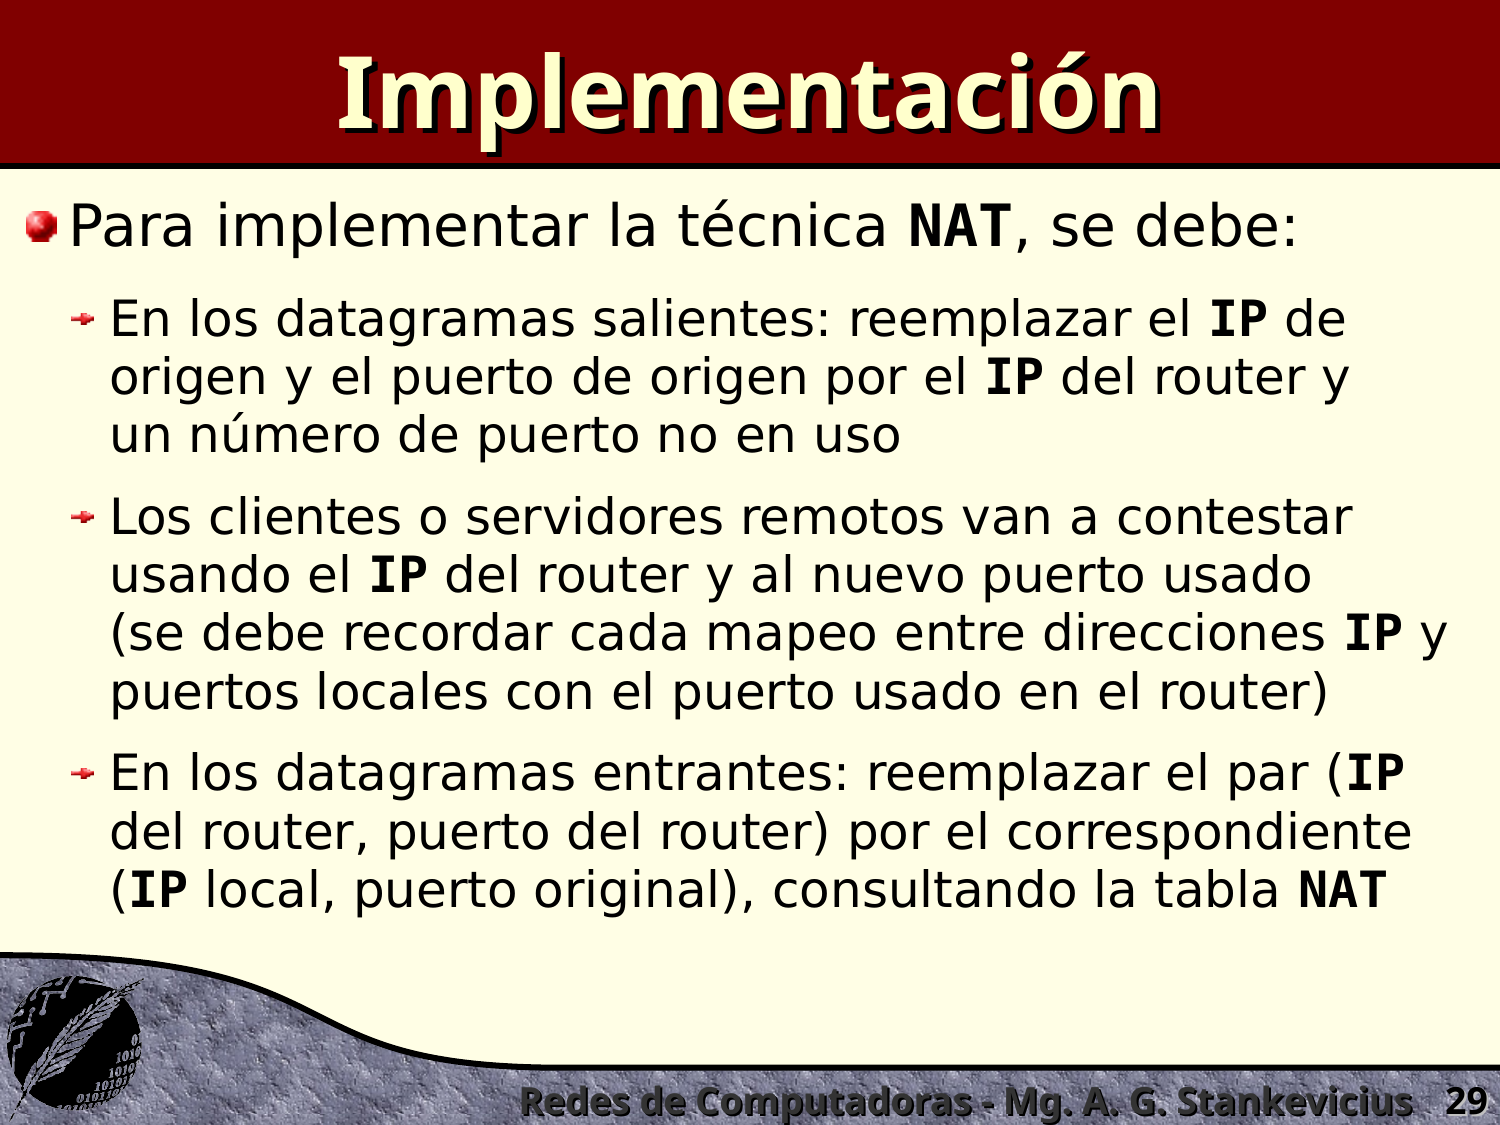

# Implementación
Para implementar la técnica NAT, se debe:
En los datagramas salientes: reemplazar el IP de origen y el puerto de origen por el IP del router y
un número de puerto no en uso
Los clientes o servidores remotos van a contestar usando el IP del router y al nuevo puerto usado
(se debe recordar cada mapeo entre direcciones IP y puertos locales con el puerto usado en el router)
En los datagramas entrantes: reemplazar el par (IP
del router, puerto del router) por el correspondiente (IP local, puerto original), consultando la tabla NAT
29